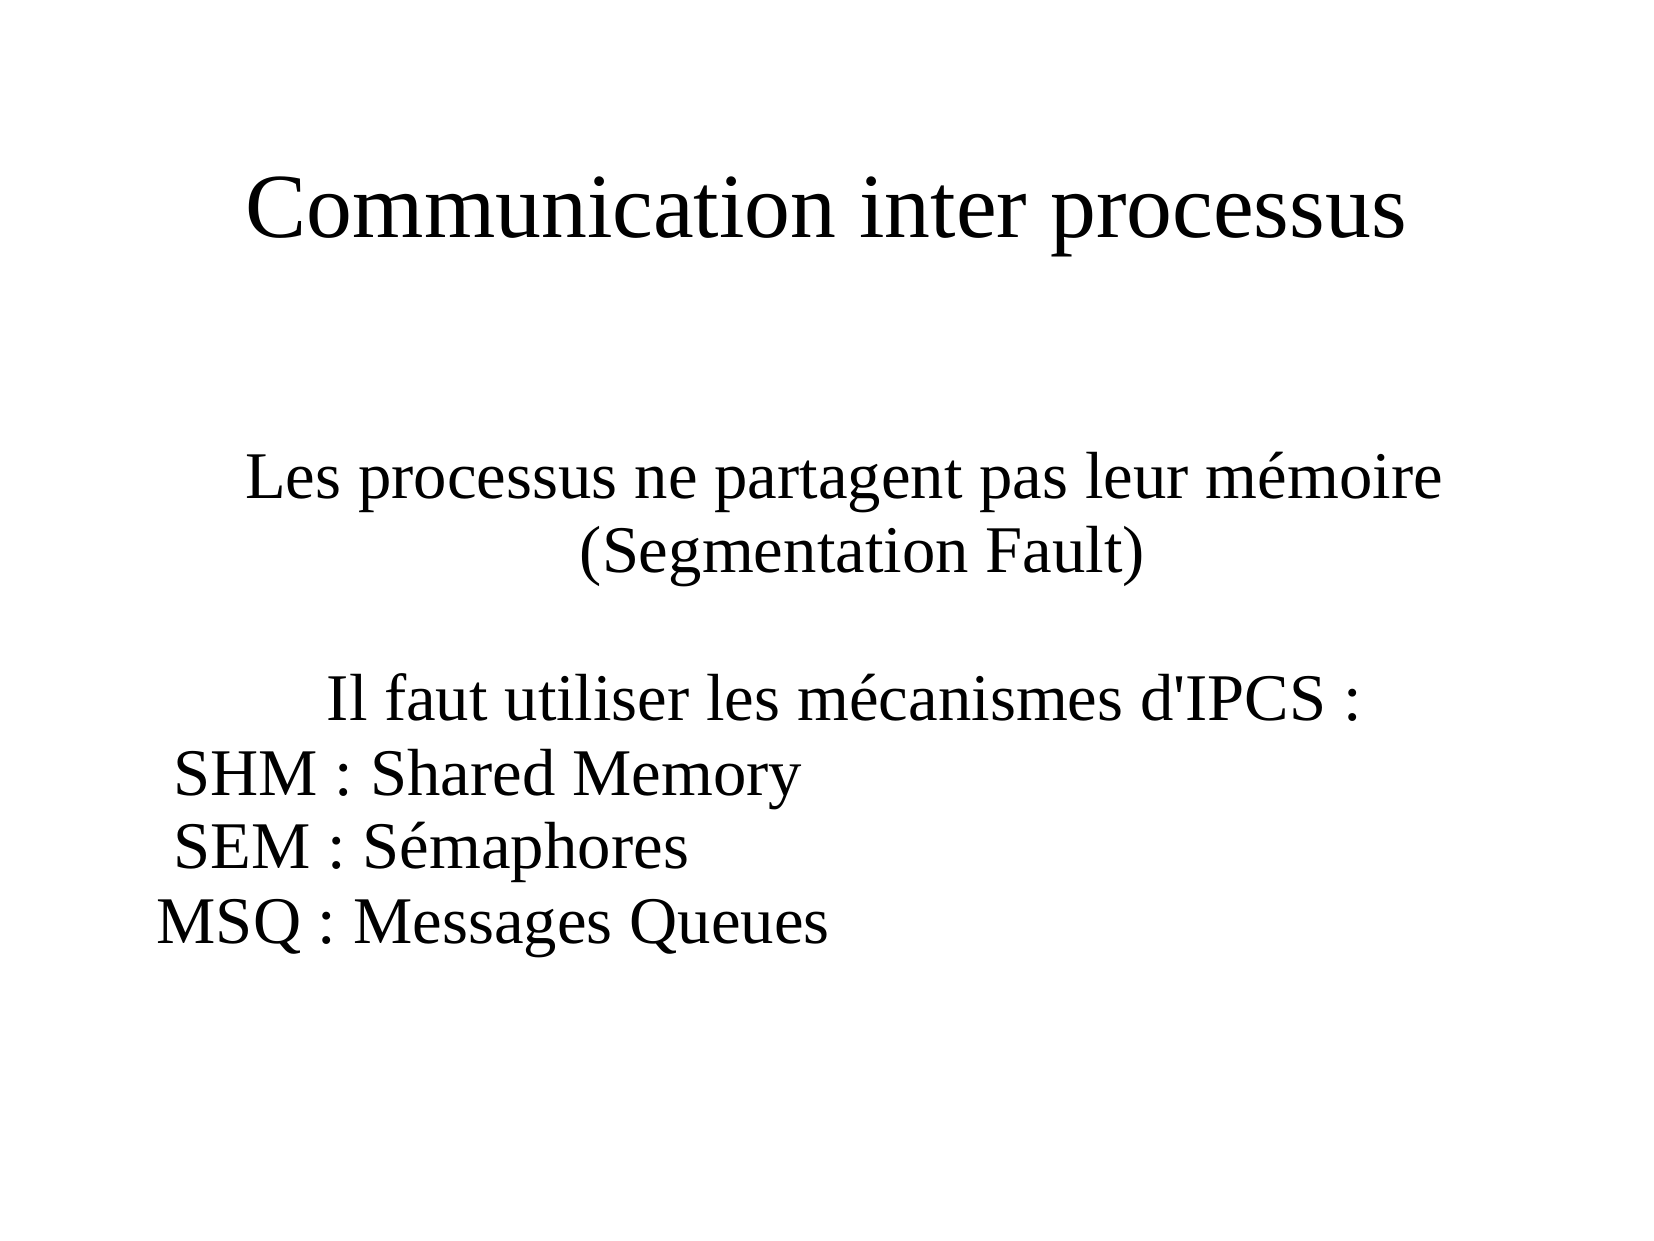

# Communication inter processus
Les processus ne partagent pas leur mémoire (Segmentation Fault)
Il faut utiliser les mécanismes d'IPCS :
 SHM : Shared Memory
 SEM : Sémaphores
MSQ : Messages Queues